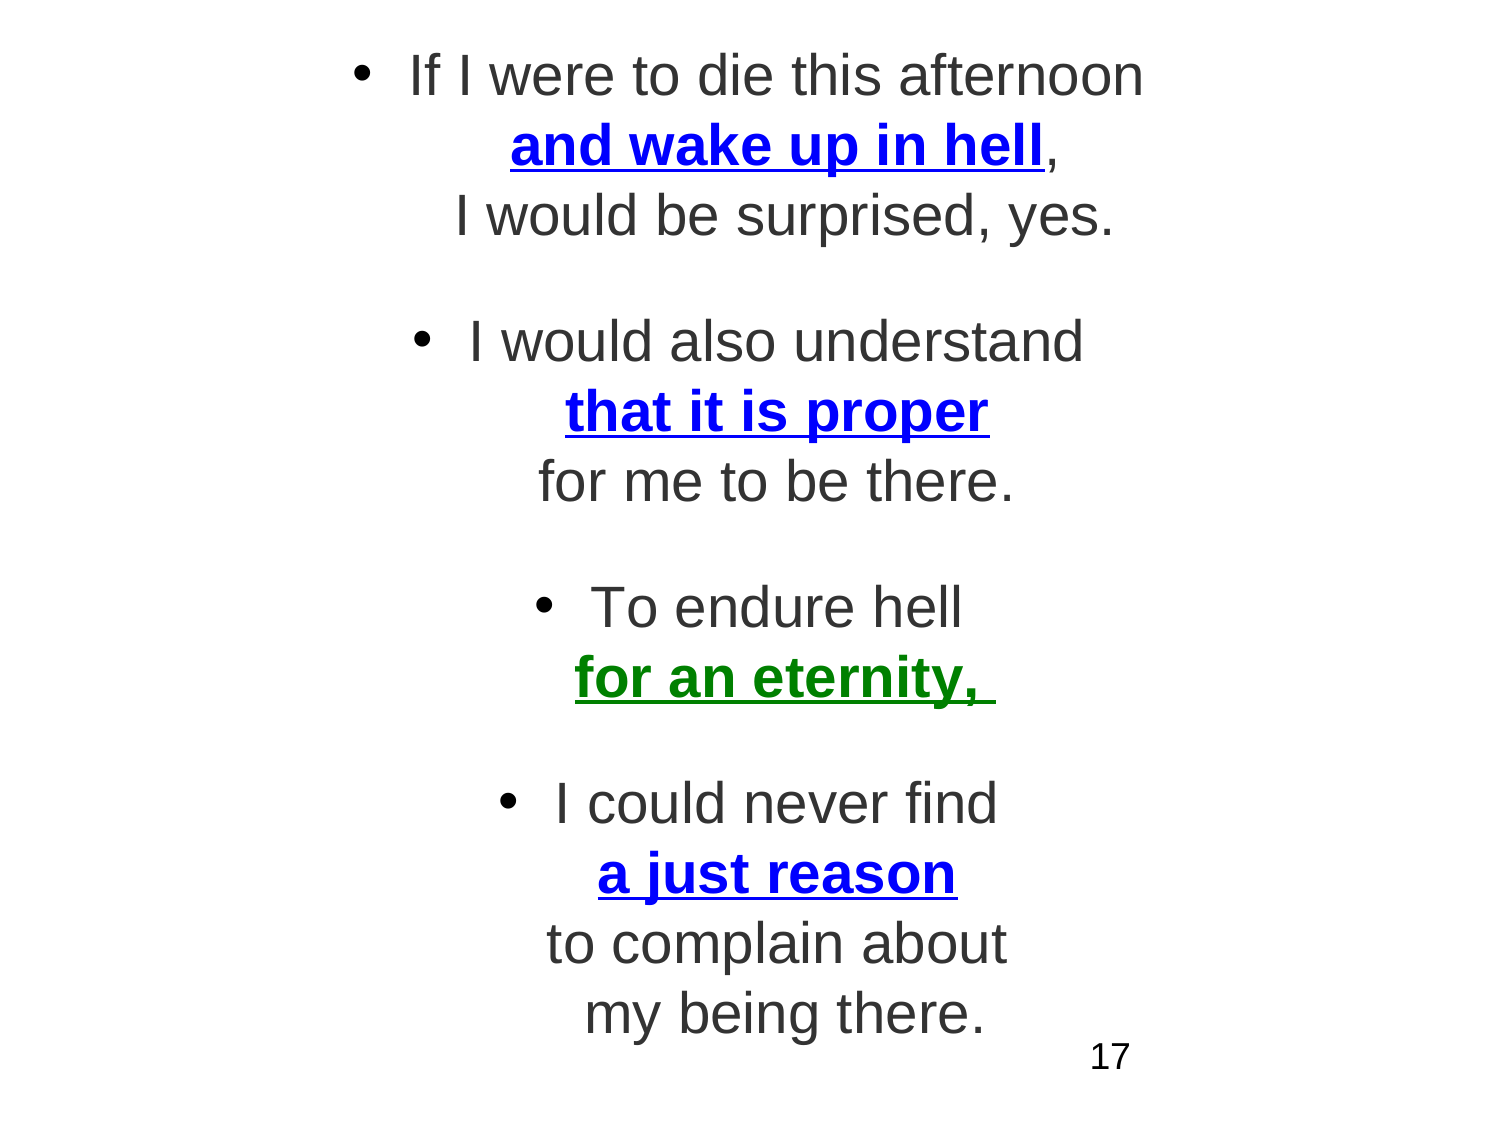

# If I were to die this afternoon and wake up in hell, I would be surprised, yes.
I would also understand
that it is proper
for me to be there.
To endure hell
for an eternity,
I could never find
a just reason
to complain about
my being there.
17